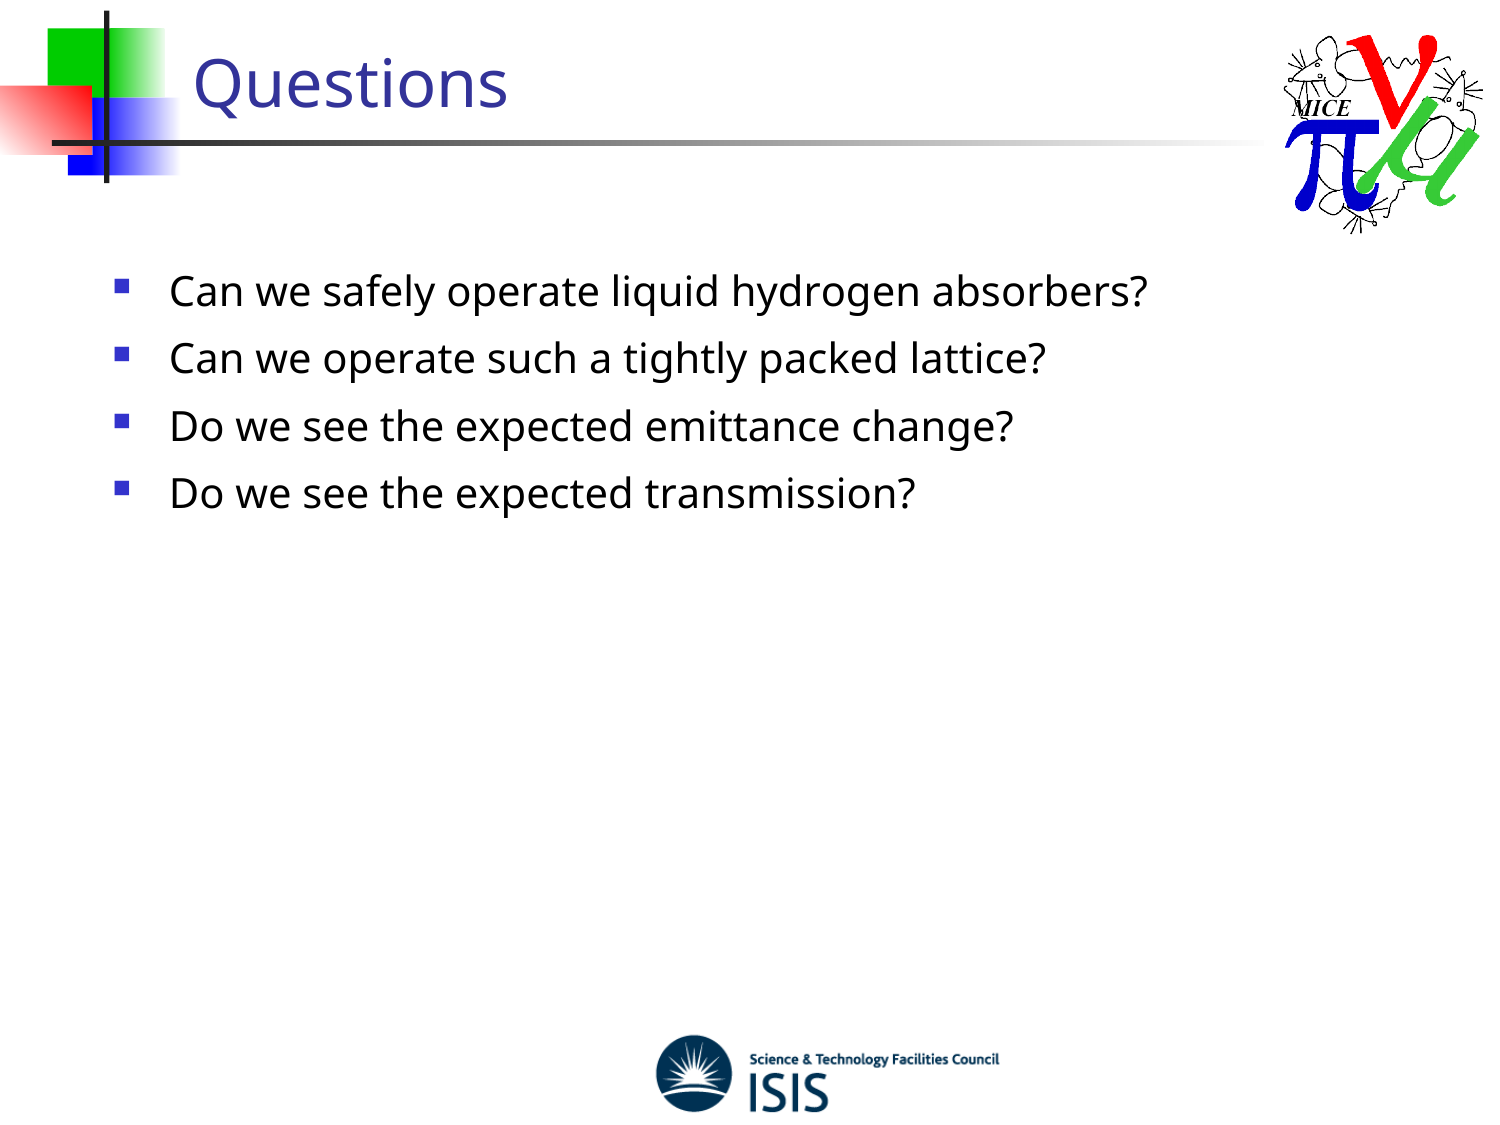

# Questions
Can we safely operate liquid hydrogen absorbers?
Can we operate such a tightly packed lattice?
Do we see the expected emittance change?
Do we see the expected transmission?